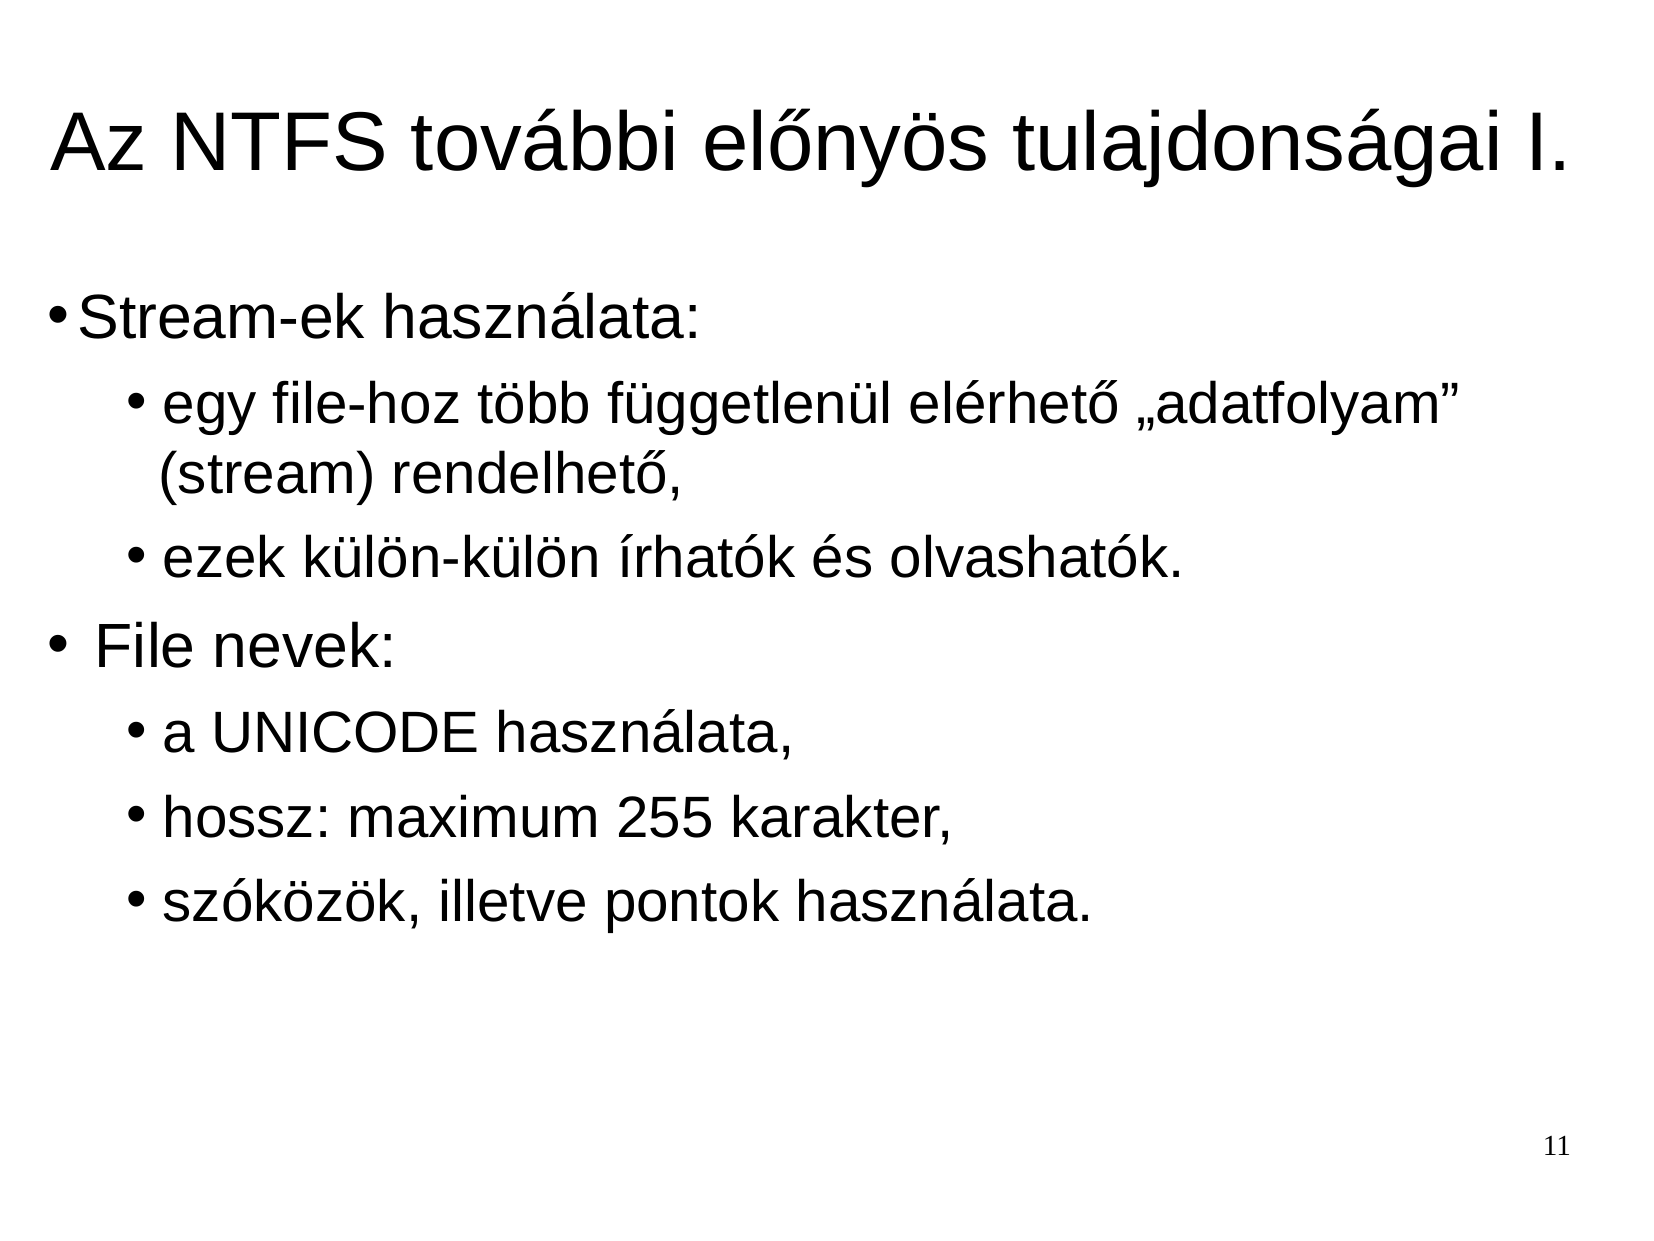

# Az NTFS további előnyös tulajdonságai I.
Stream-ek használata:
 egy file-hoz több függetlenül elérhető „adatfolyam”
 (stream) rendelhető,
 ezek külön-külön írhatók és olvashatók.
 File nevek:
 a UNICODE használata,
 hossz: maximum 255 karakter,
 szóközök, illetve pontok használata.
11